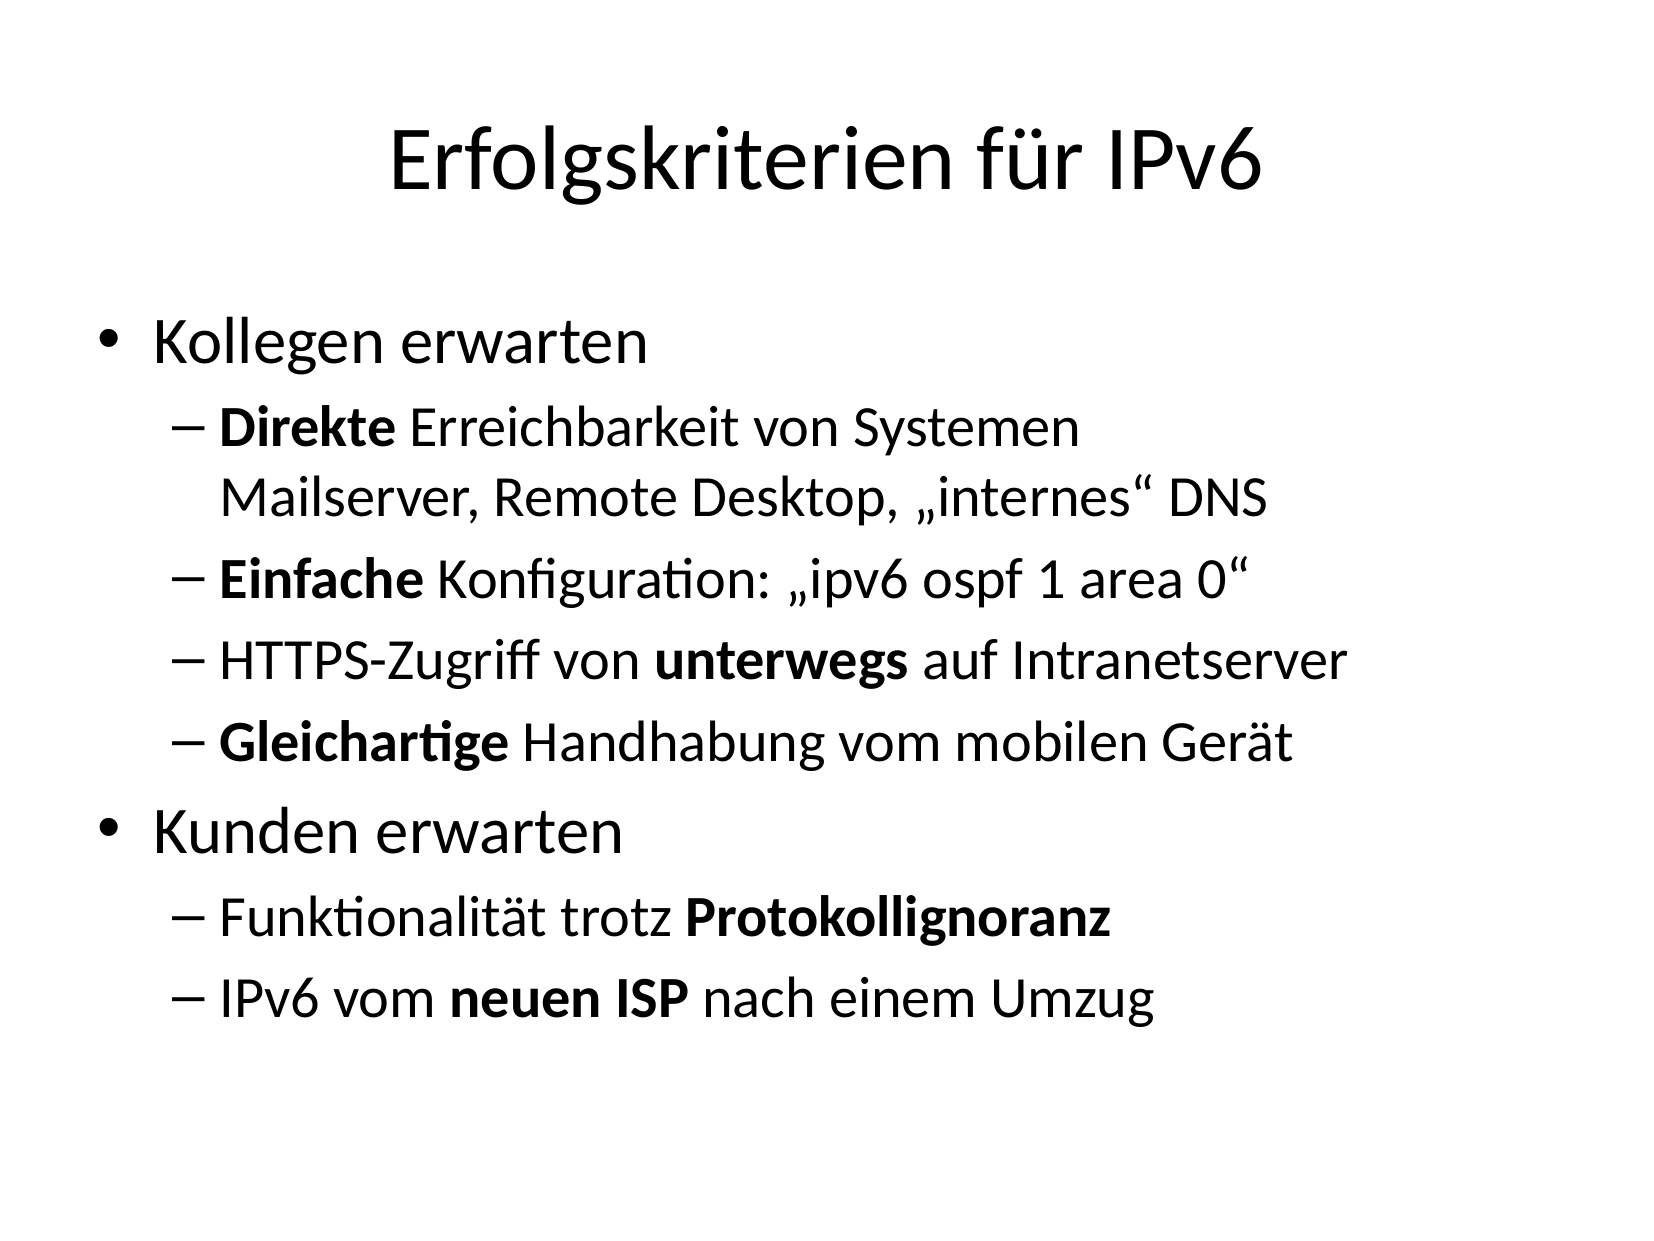

# Erfolgskriterien für IPv6
Kollegen erwarten
Direkte Erreichbarkeit von Systemen
Mailserver, Remote Desktop, „internes“ DNS
Einfache Konfiguration: „ipv6 ospf 1 area 0“
HTTPS-Zugriff von unterwegs auf Intranetserver
Gleichartige Handhabung vom mobilen Gerät
Kunden erwarten
Funktionalität trotz Protokollignoranz
IPv6 vom neuen ISP nach einem Umzug